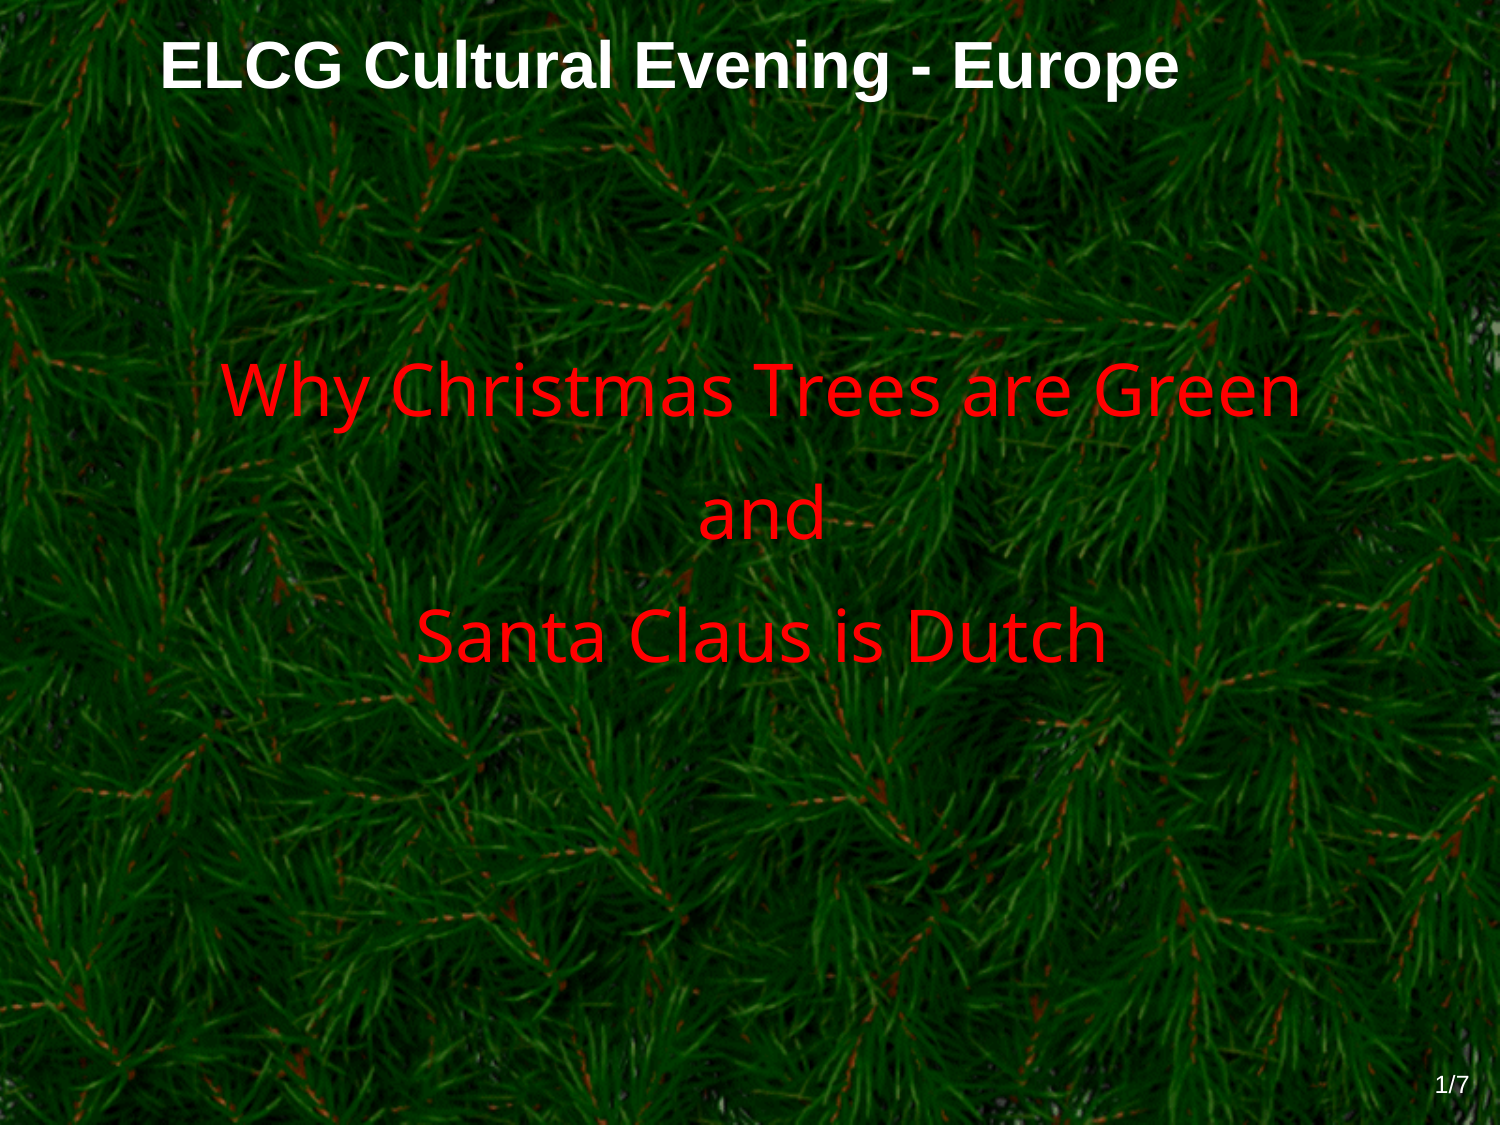

# ELCG Cultural Evening - Europe
Why Christmas Trees are Green
and
Santa Claus is Dutch